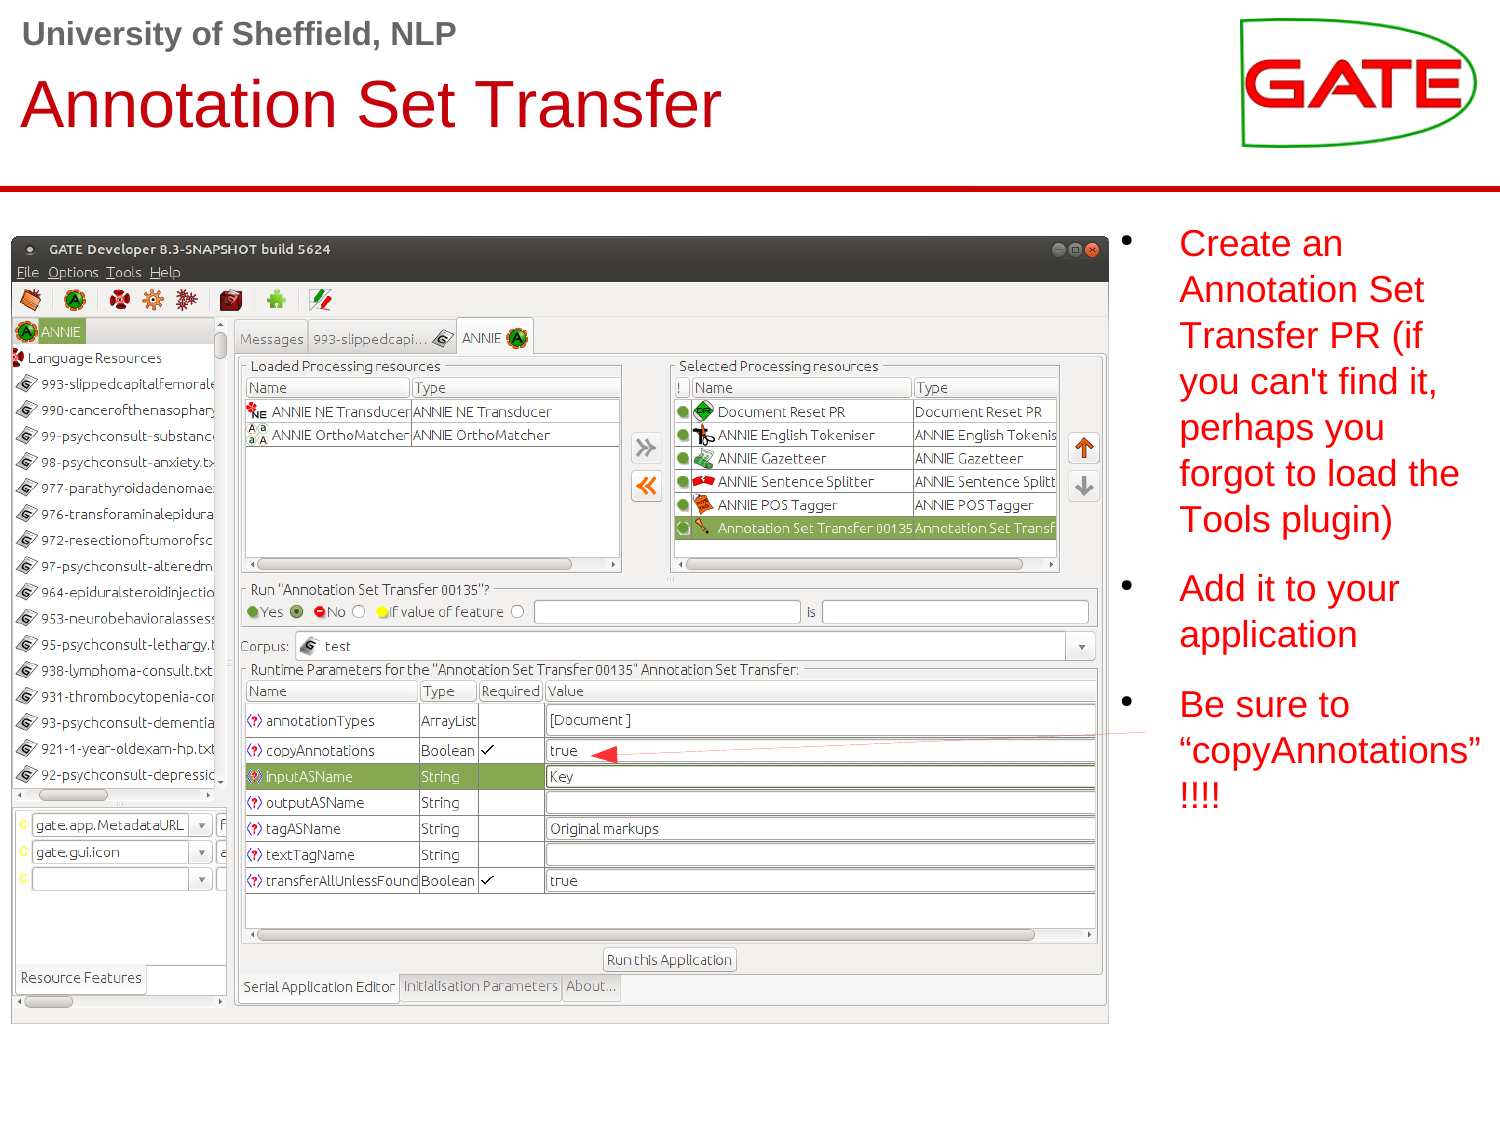

# Annotation Set Transfer
Create an Annotation Set Transfer PR (if you can't find it, perhaps you forgot to load the Tools plugin)
Add it to your application
Be sure to “copyAnnotations”!!!!